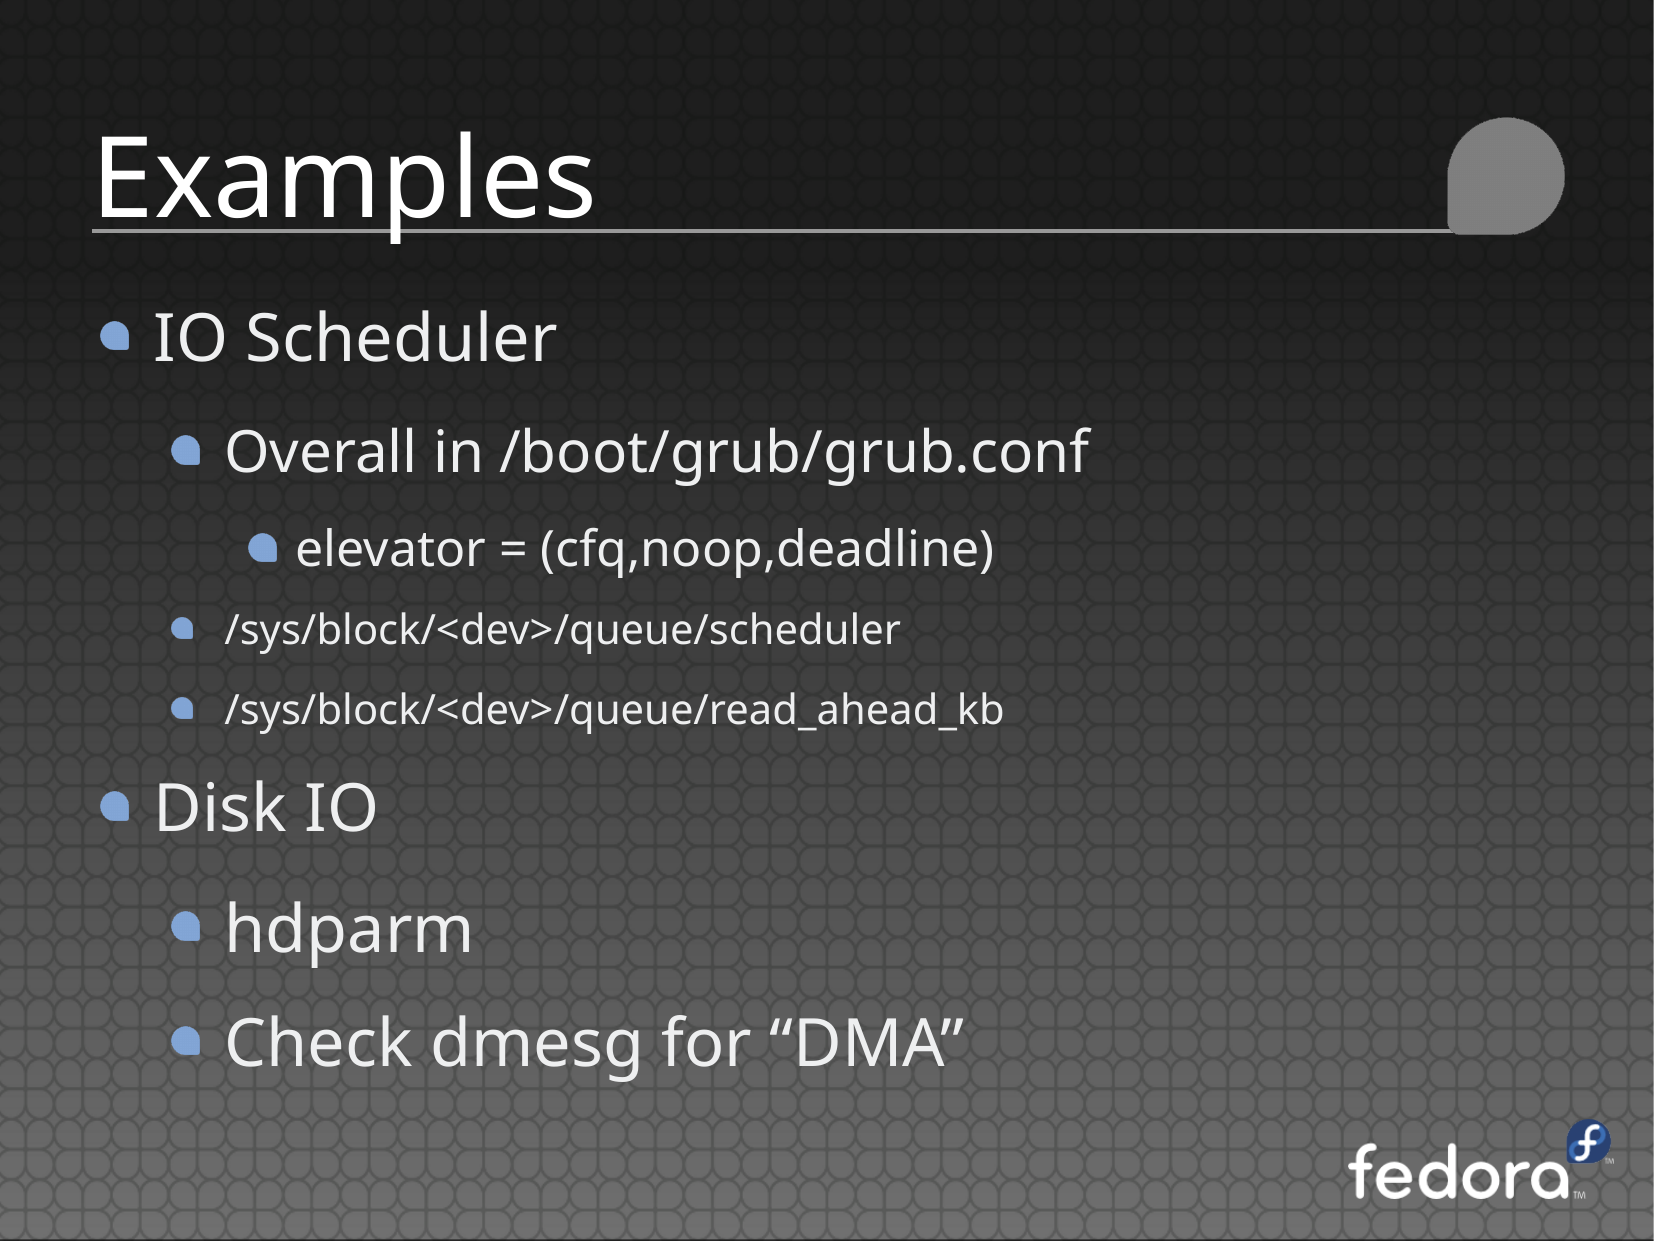

Examples
# IO Scheduler
Overall in /boot/grub/grub.conf
elevator = (cfq,noop,deadline)
/sys/block/<dev>/queue/scheduler
/sys/block/<dev>/queue/read_ahead_kb
Disk IO
hdparm
Check dmesg for “DMA”